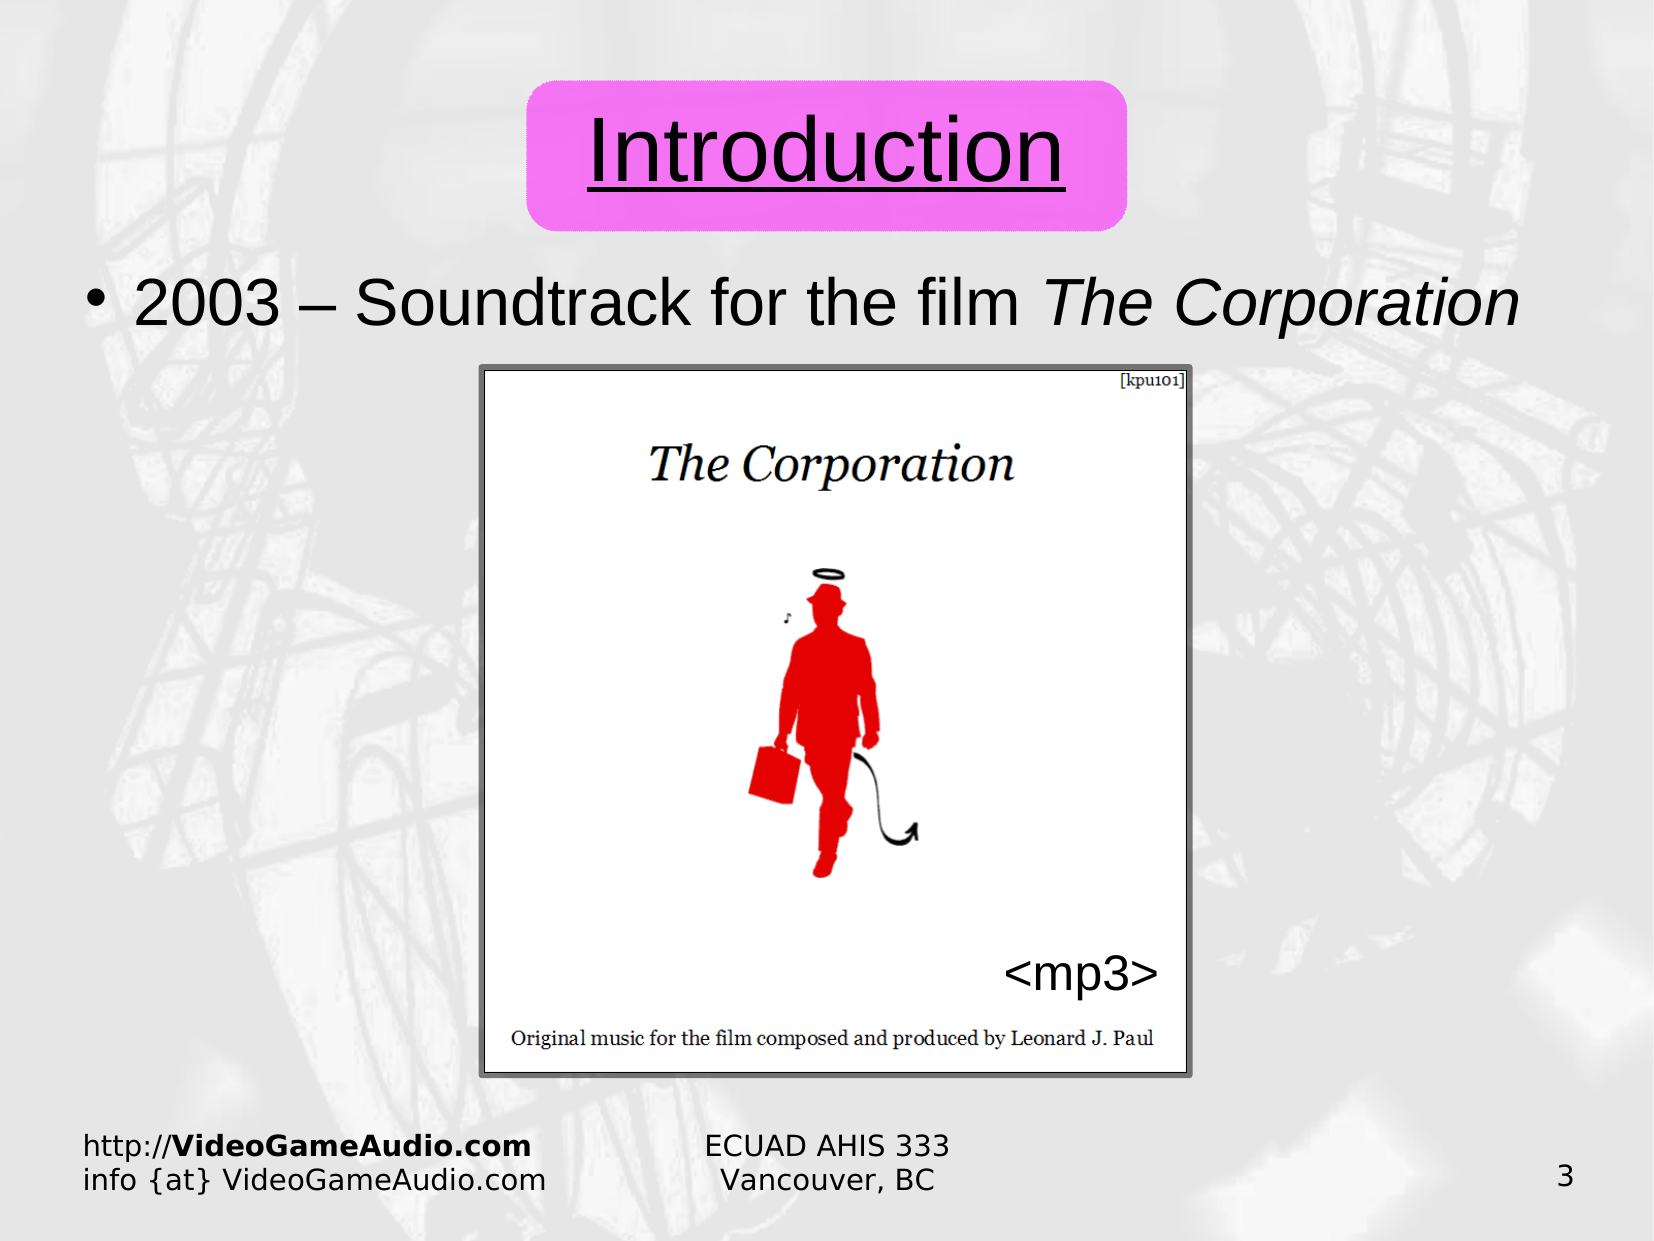

# Introduction
 2003 – Soundtrack for the film The Corporation
<mp3>
3